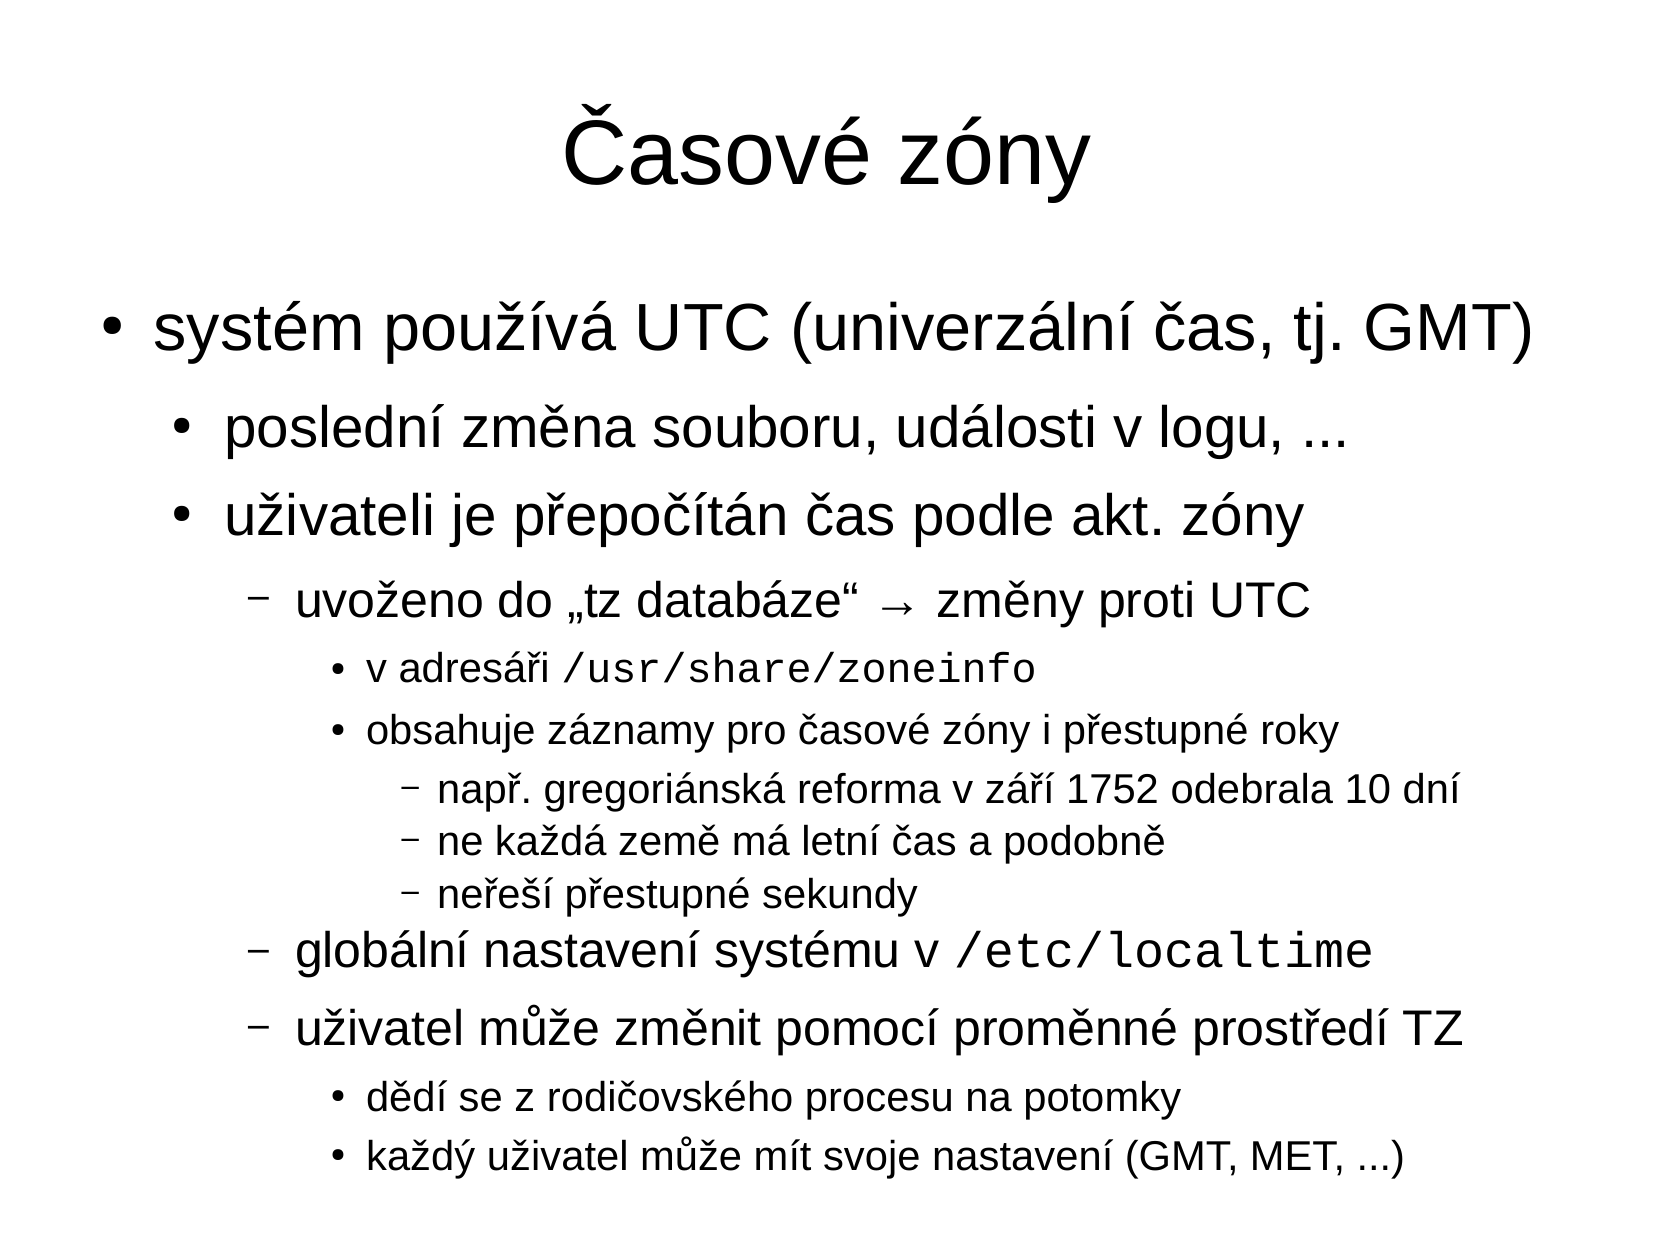

# Časové zóny
systém používá UTC (univerzální čas, tj. GMT)
poslední změna souboru, události v logu, ...
uživateli je přepočítán čas podle akt. zóny
uvoženo do „tz databáze“ → změny proti UTC
v adresáři /usr/share/zoneinfo
obsahuje záznamy pro časové zóny i přestupné roky
např. gregoriánská reforma v září 1752 odebrala 10 dní
ne každá země má letní čas a podobně
neřeší přestupné sekundy
globální nastavení systému v /etc/localtime
uživatel může změnit pomocí proměnné prostředí TZ
dědí se z rodičovského procesu na potomky
každý uživatel může mít svoje nastavení (GMT, MET, ...)